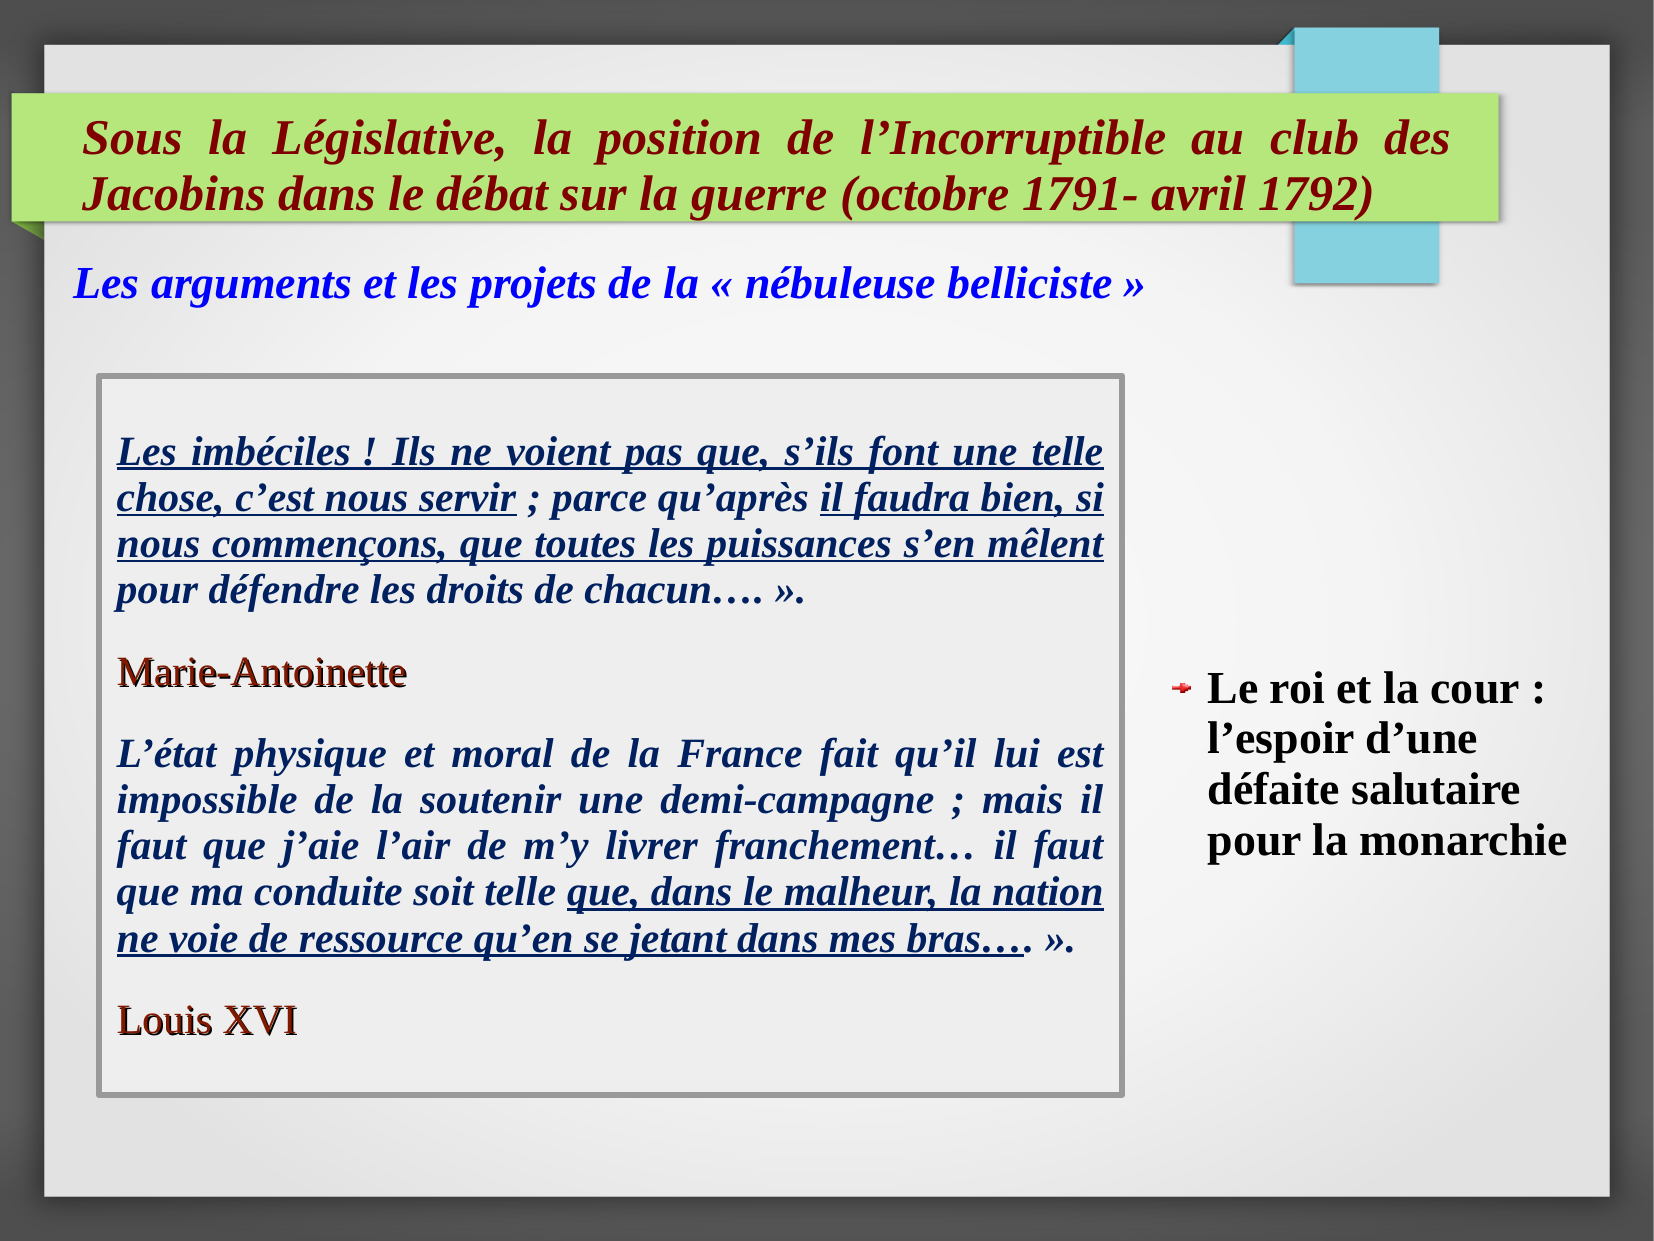

# Sous la Législative, la position de l’Incorruptible au club des Jacobins dans le débat sur la guerre (octobre 1791- avril 1792)
Les arguments et les projets de la « nébuleuse belliciste »
Les imbéciles ! Ils ne voient pas que, s’ils font une telle chose, c’est nous servir ; parce qu’après il faudra bien, si nous commençons, que toutes les puissances s’en mêlent pour défendre les droits de chacun…. ».
Marie-Antoinette
L’état physique et moral de la France fait qu’il lui est impossible de la soutenir une demi-campagne ; mais il faut que j’aie l’air de m’y livrer franchement… il faut que ma conduite soit telle que, dans le malheur, la nation ne voie de ressource qu’en se jetant dans mes bras…. ».
Louis XVI
Le roi et la cour : l’espoir d’une défaite salutaire pour la monarchie